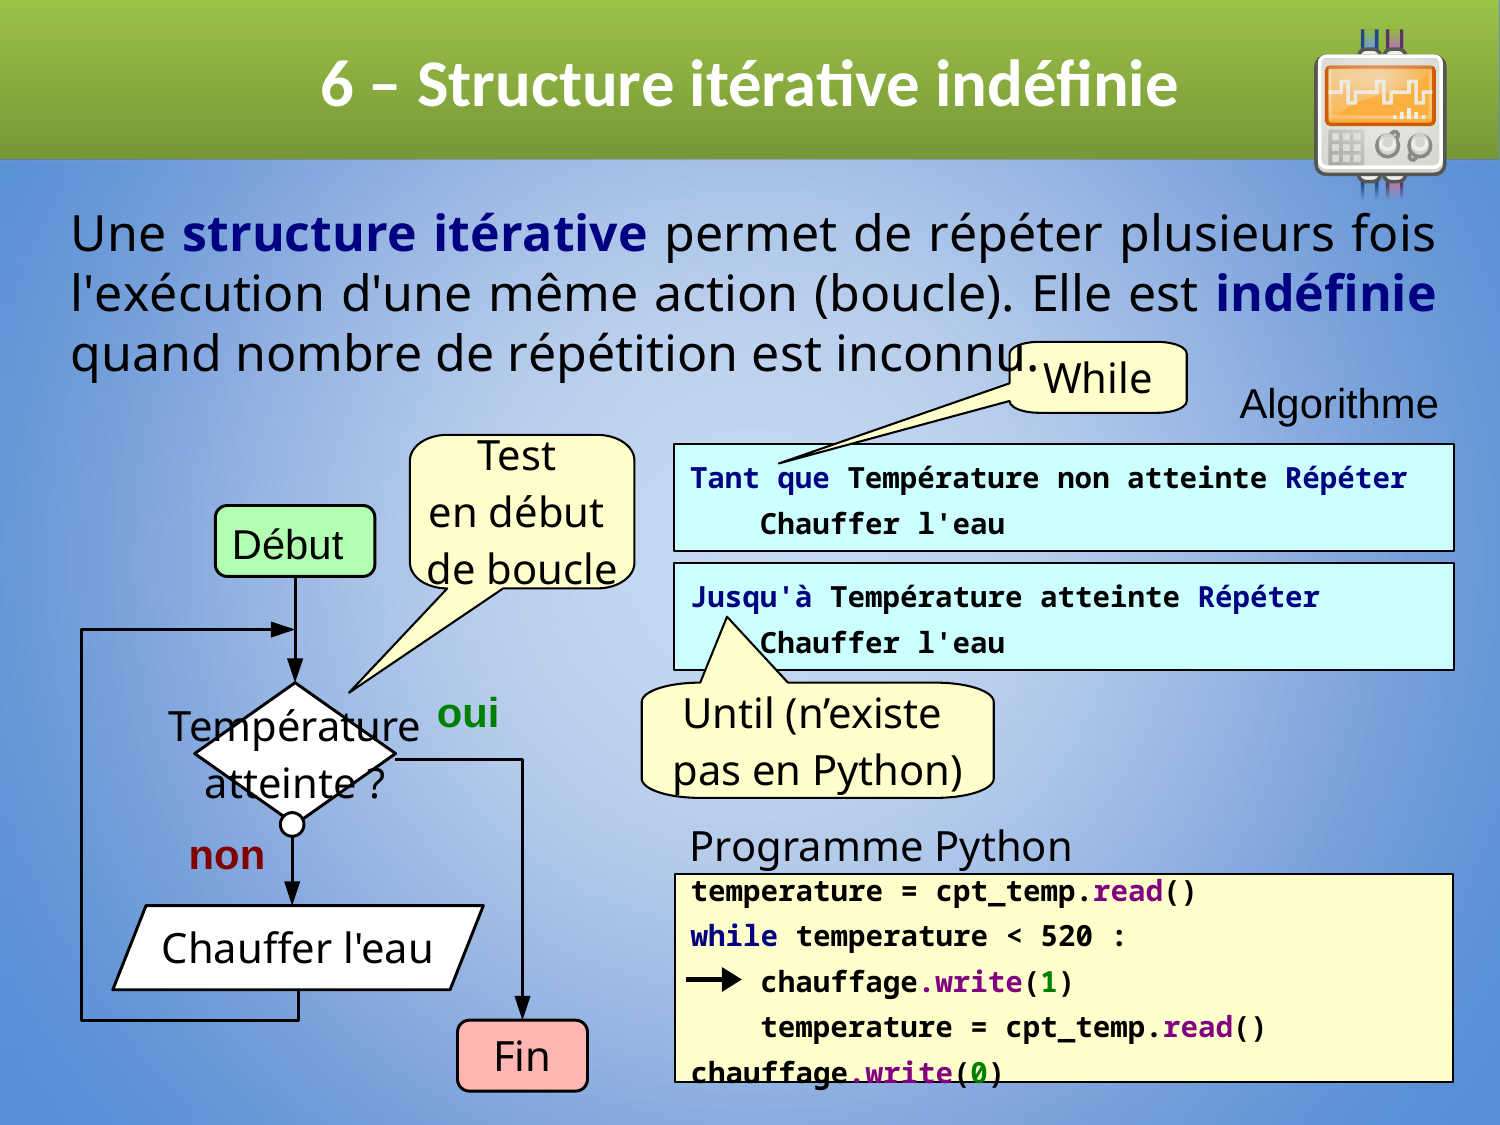

6 – Structure itérative indéfinie
Une structure itérative permet de répéter plusieurs fois l'exécution d'une même action (boucle). Elle est indéfinie quand nombre de répétition est inconnu.
While
Algorithme
Test
en début
de boucle
Tant que Température non atteinte Répéter
 Chauffer l'eau
Début
Jusqu'à Température atteinte Répéter
 Chauffer l'eau
Température
atteinte ?
oui
Until (n’existe
pas en Python)
Programme Python
non
temperature = cpt_temp.read()
while temperature < 520 :
 chauffage.write(1)
 temperature = cpt_temp.read()
chauffage.write(0)
Chauffer l'eau
Fin